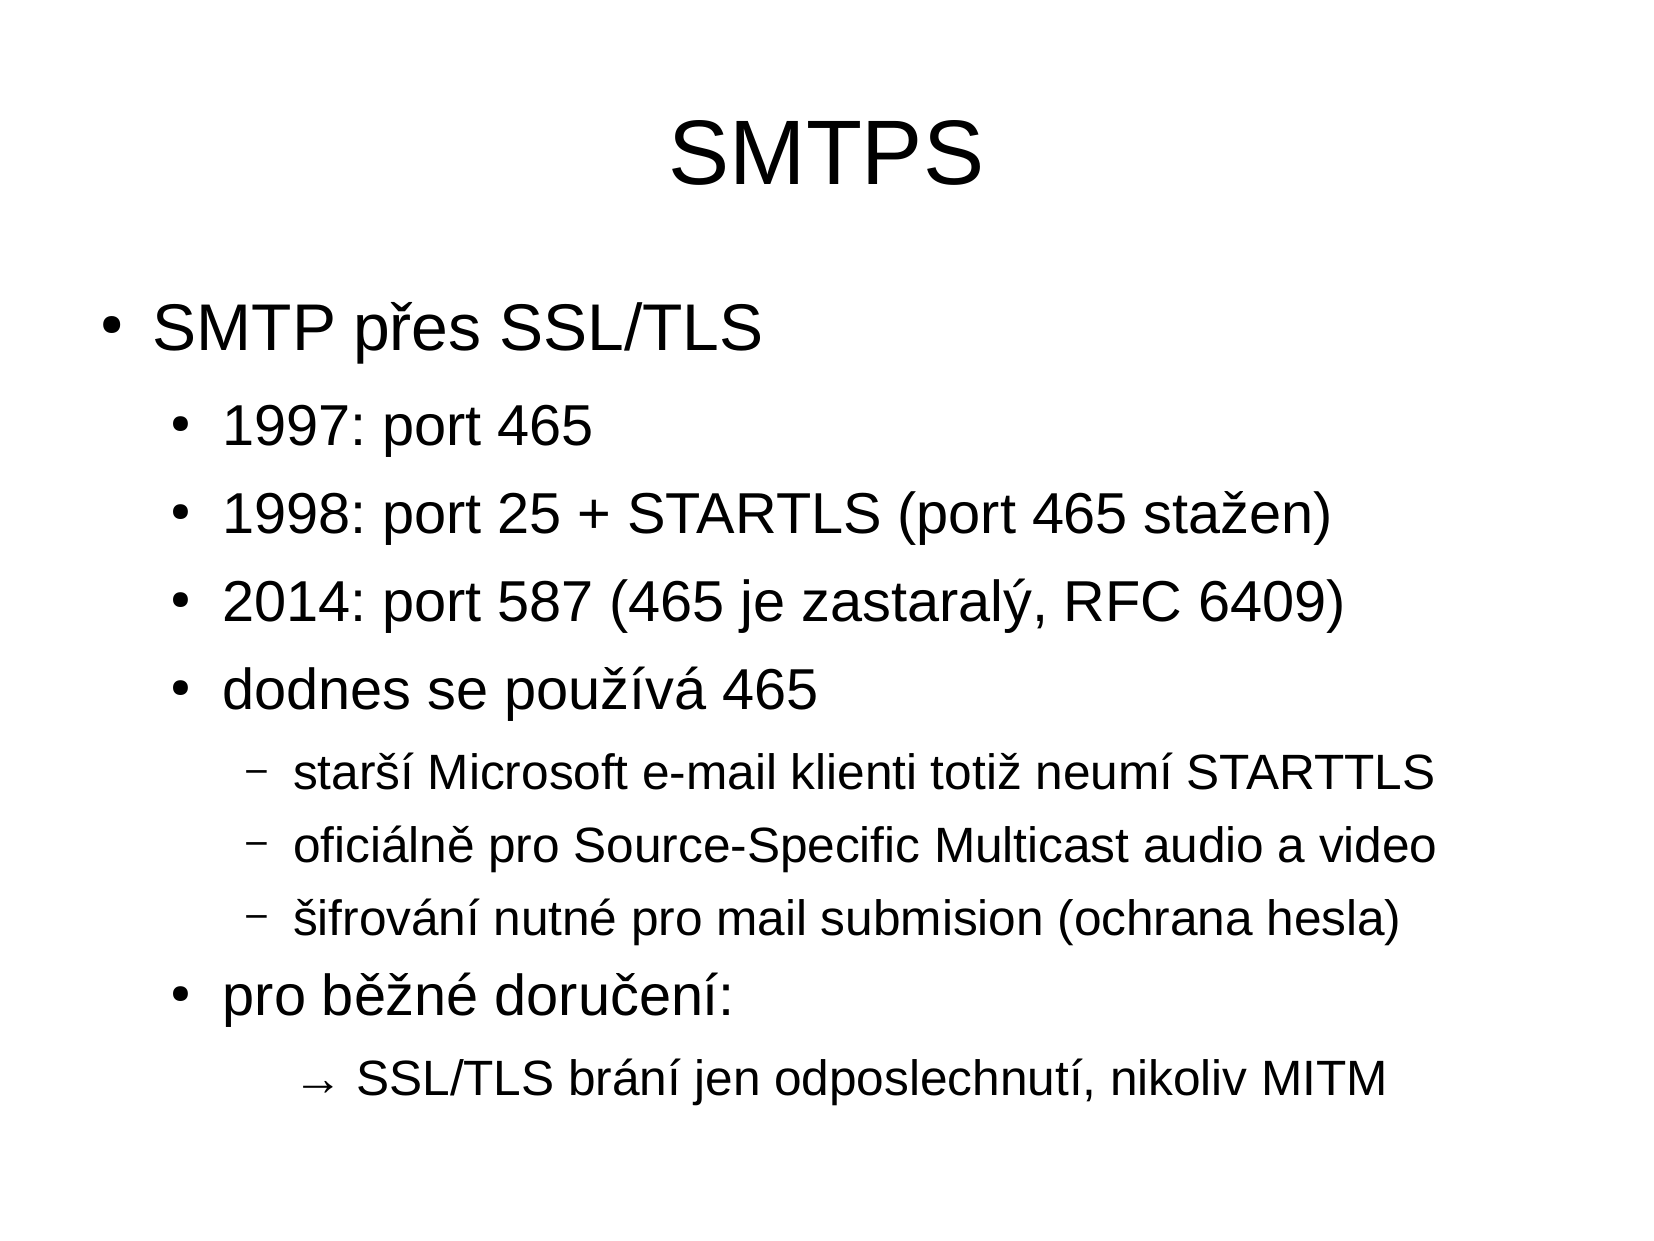

# SMTPS
SMTP přes SSL/TLS
1997: port 465
1998: port 25 + STARTLS (port 465 stažen)
2014: port 587 (465 je zastaralý, RFC 6409)
dodnes se používá 465
starší Microsoft e-mail klienti totiž neumí STARTTLS
oficiálně pro Source-Specific Multicast audio a video
šifrování nutné pro mail submision (ochrana hesla)
pro běžné doručení:
→ SSL/TLS brání jen odposlechnutí, nikoliv MITM